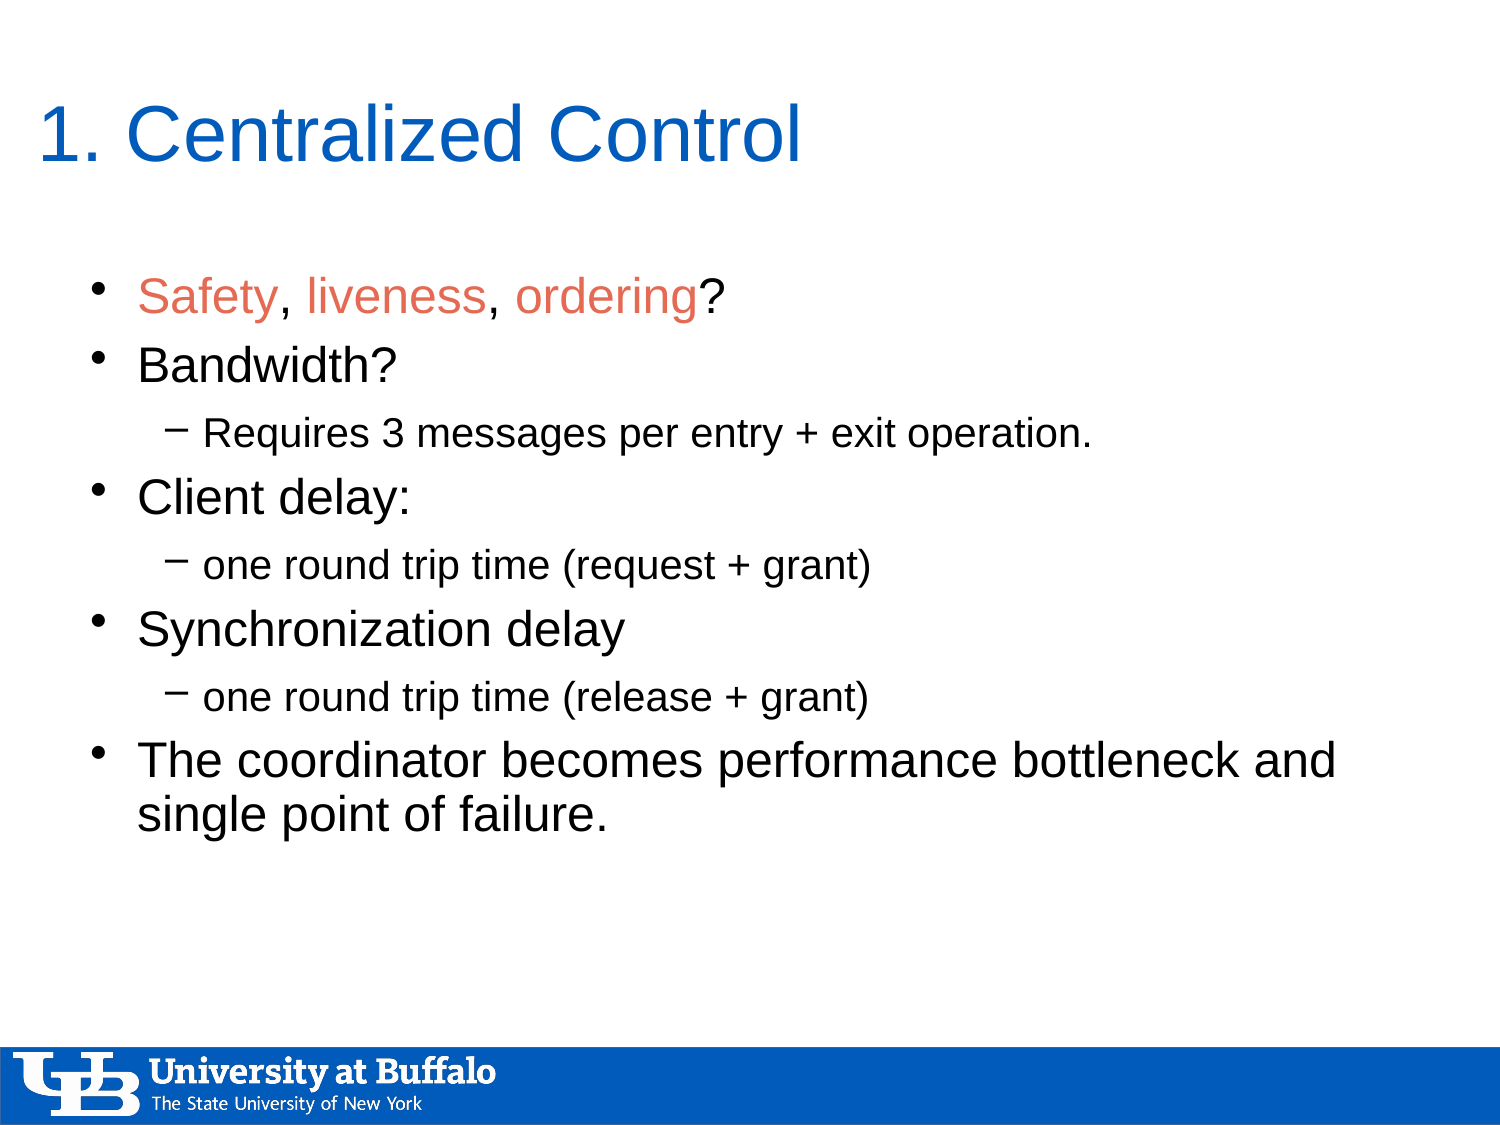

# 1. Centralized Control
Safety, liveness, ordering?
Bandwidth?
Requires 3 messages per entry + exit operation.
Client delay:
one round trip time (request + grant)
Synchronization delay
one round trip time (release + grant)
The coordinator becomes performance bottleneck and single point of failure.